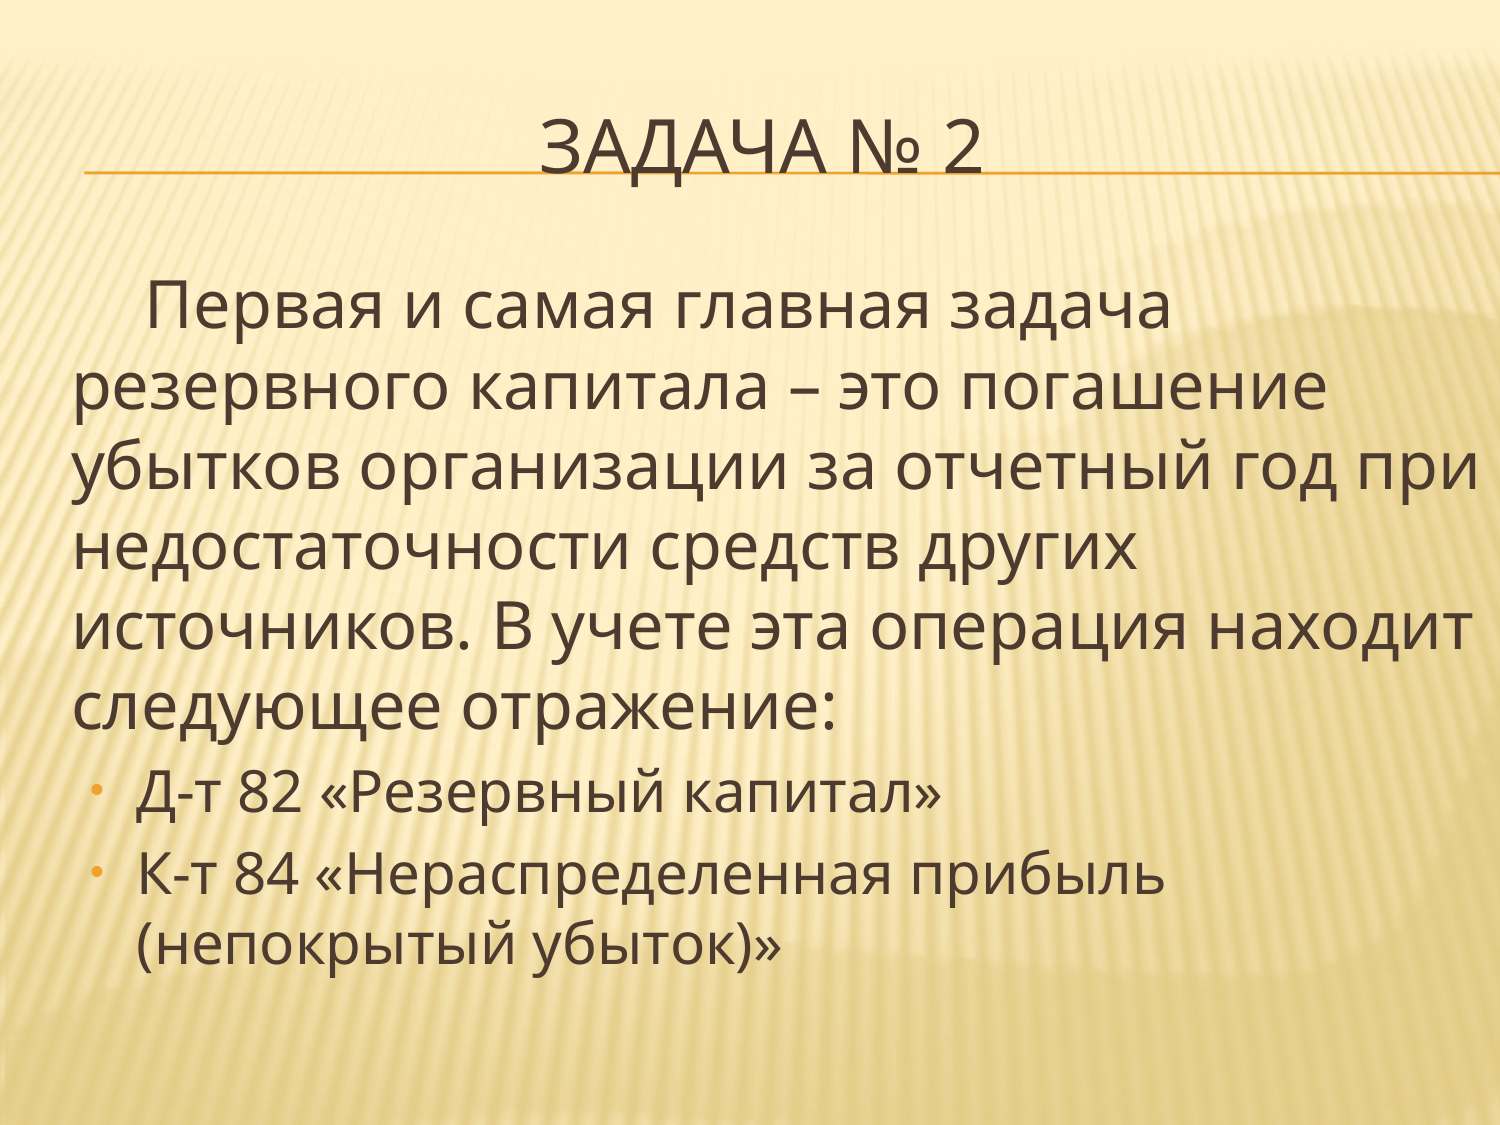

# Задача № 2
		Первая и самая главная задача резервного капитала – это погашение убытков организации за отчетный год при недостаточности средств других источников. В учете эта операция находит следующее отражение:
Д-т 82 «Резервный капитал»
К-т 84 «Нераспределенная прибыль (непокрытый убыток)»